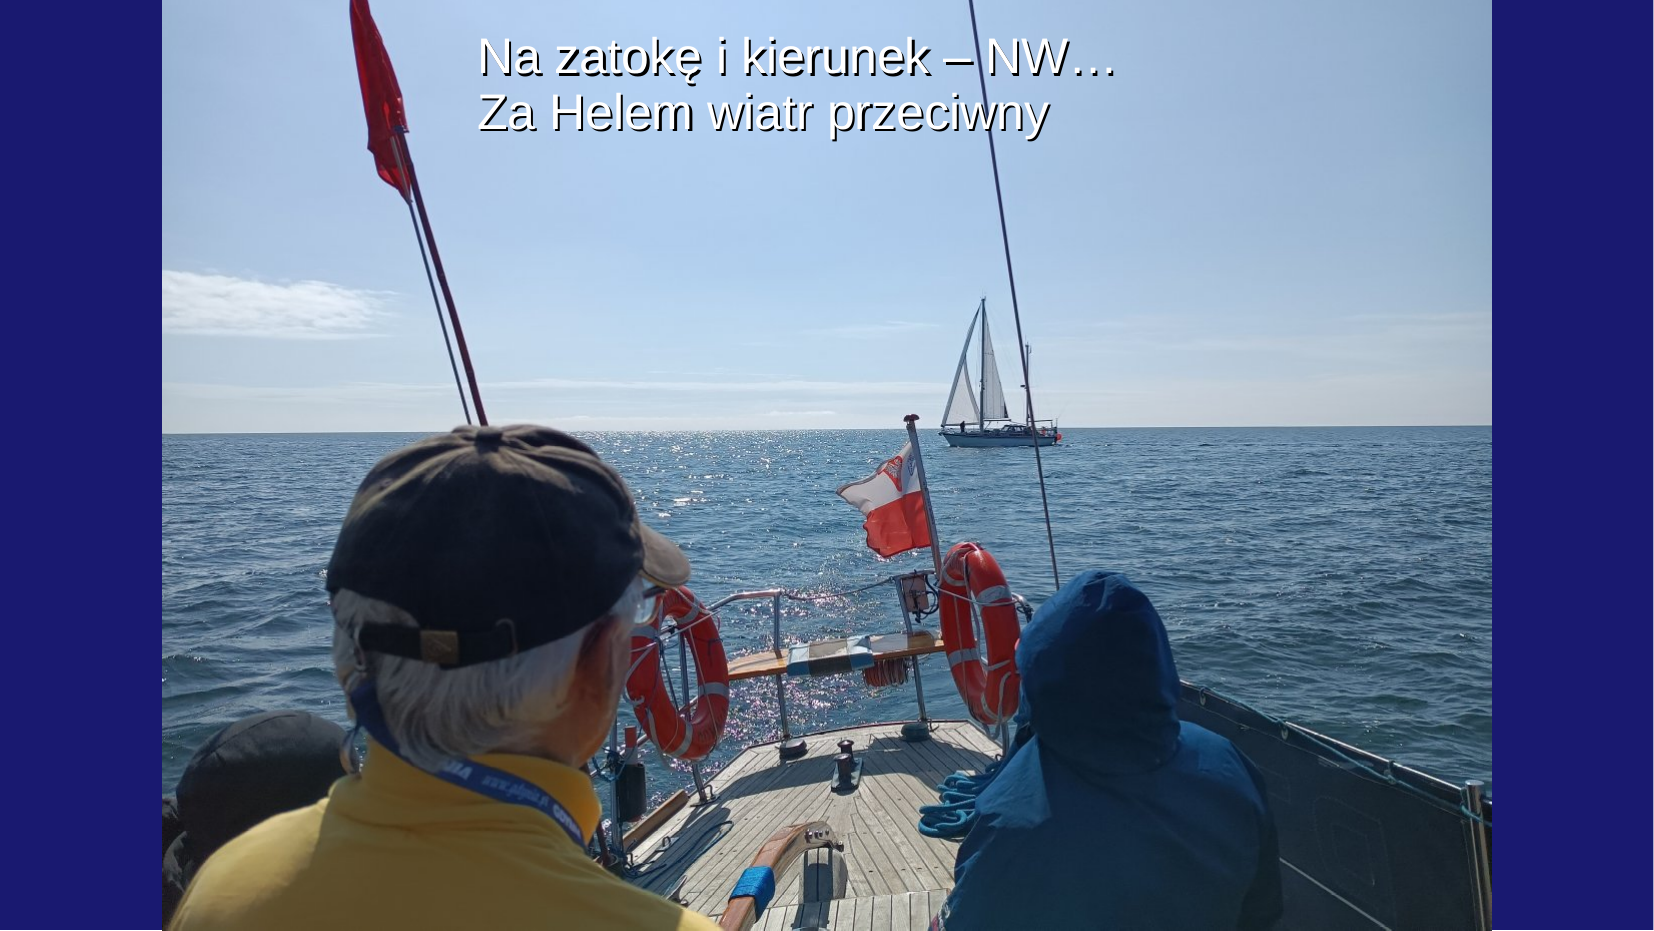

Na zatokę i kierunek – NW…
Za Helem wiatr przeciwny
#